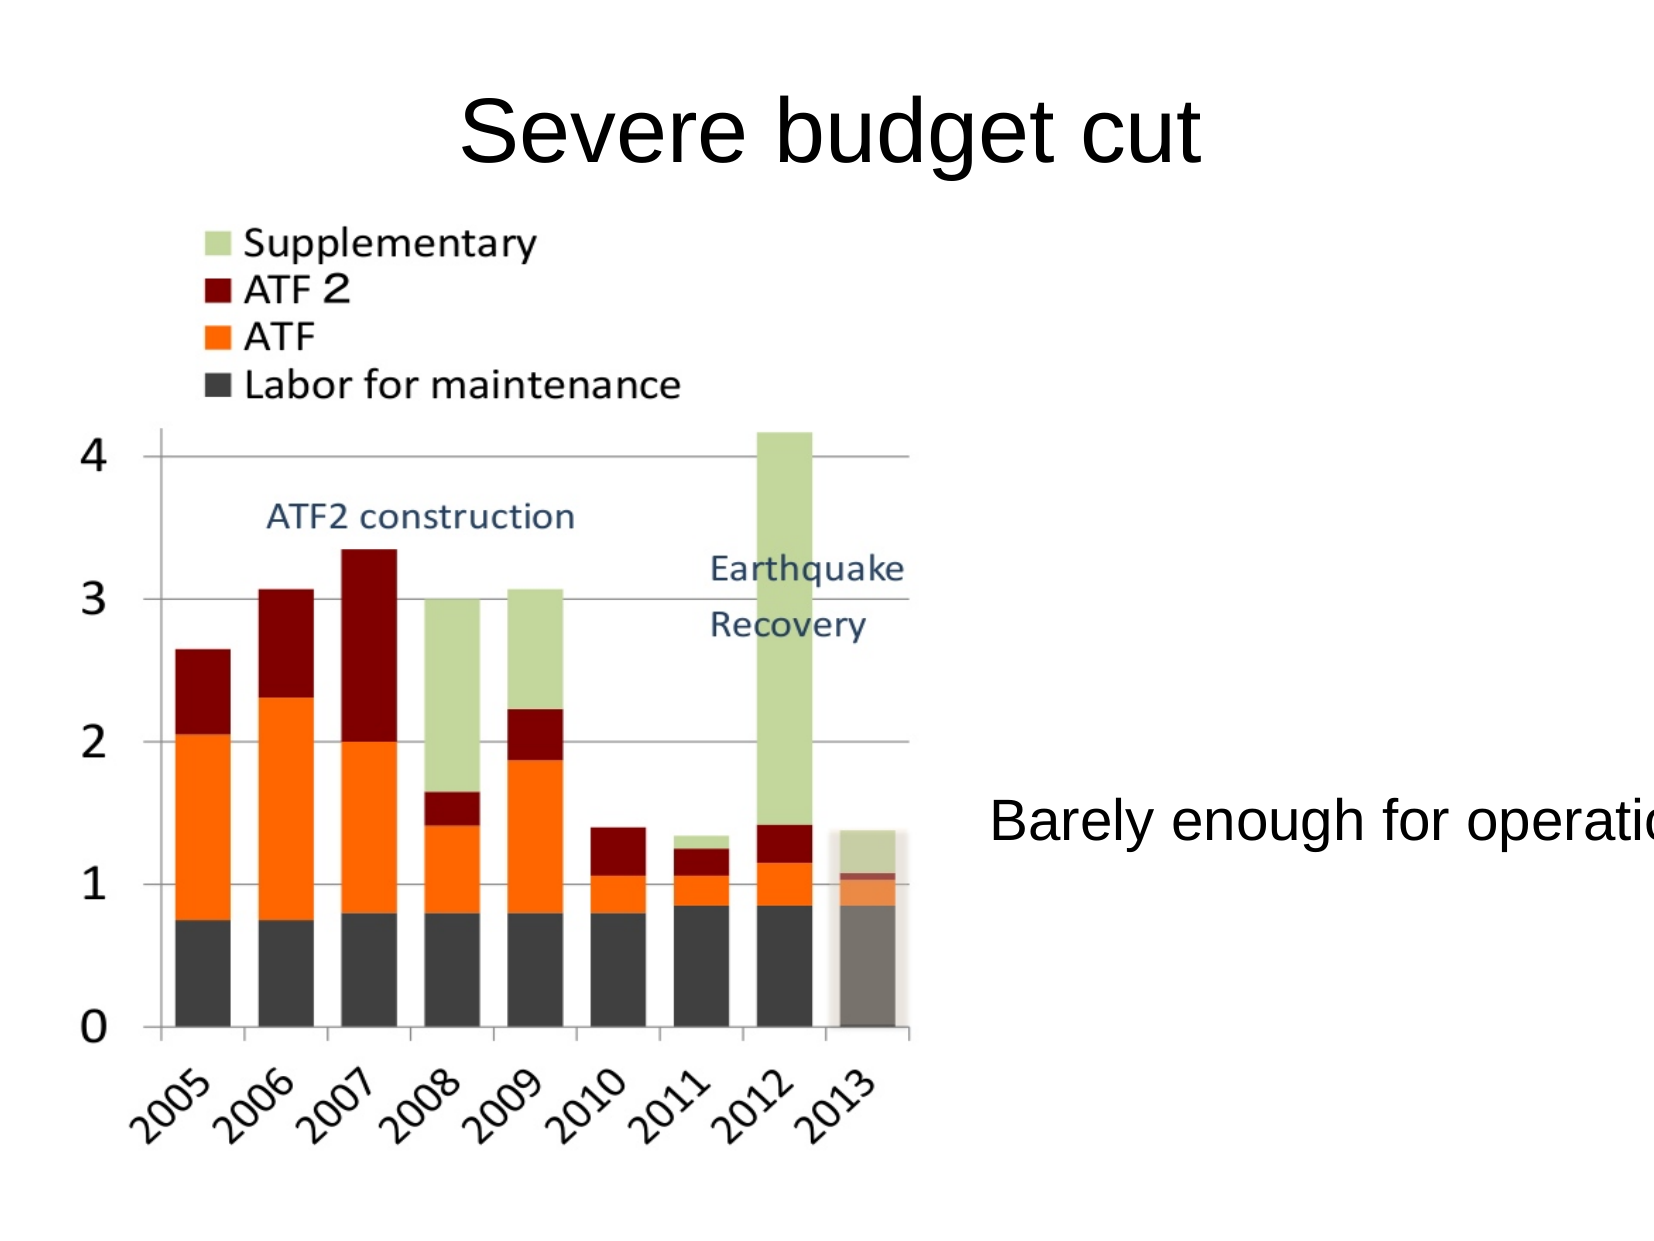

# Severe budget cut
Barely enough for operation and the replacement of the IP chamber in summer.